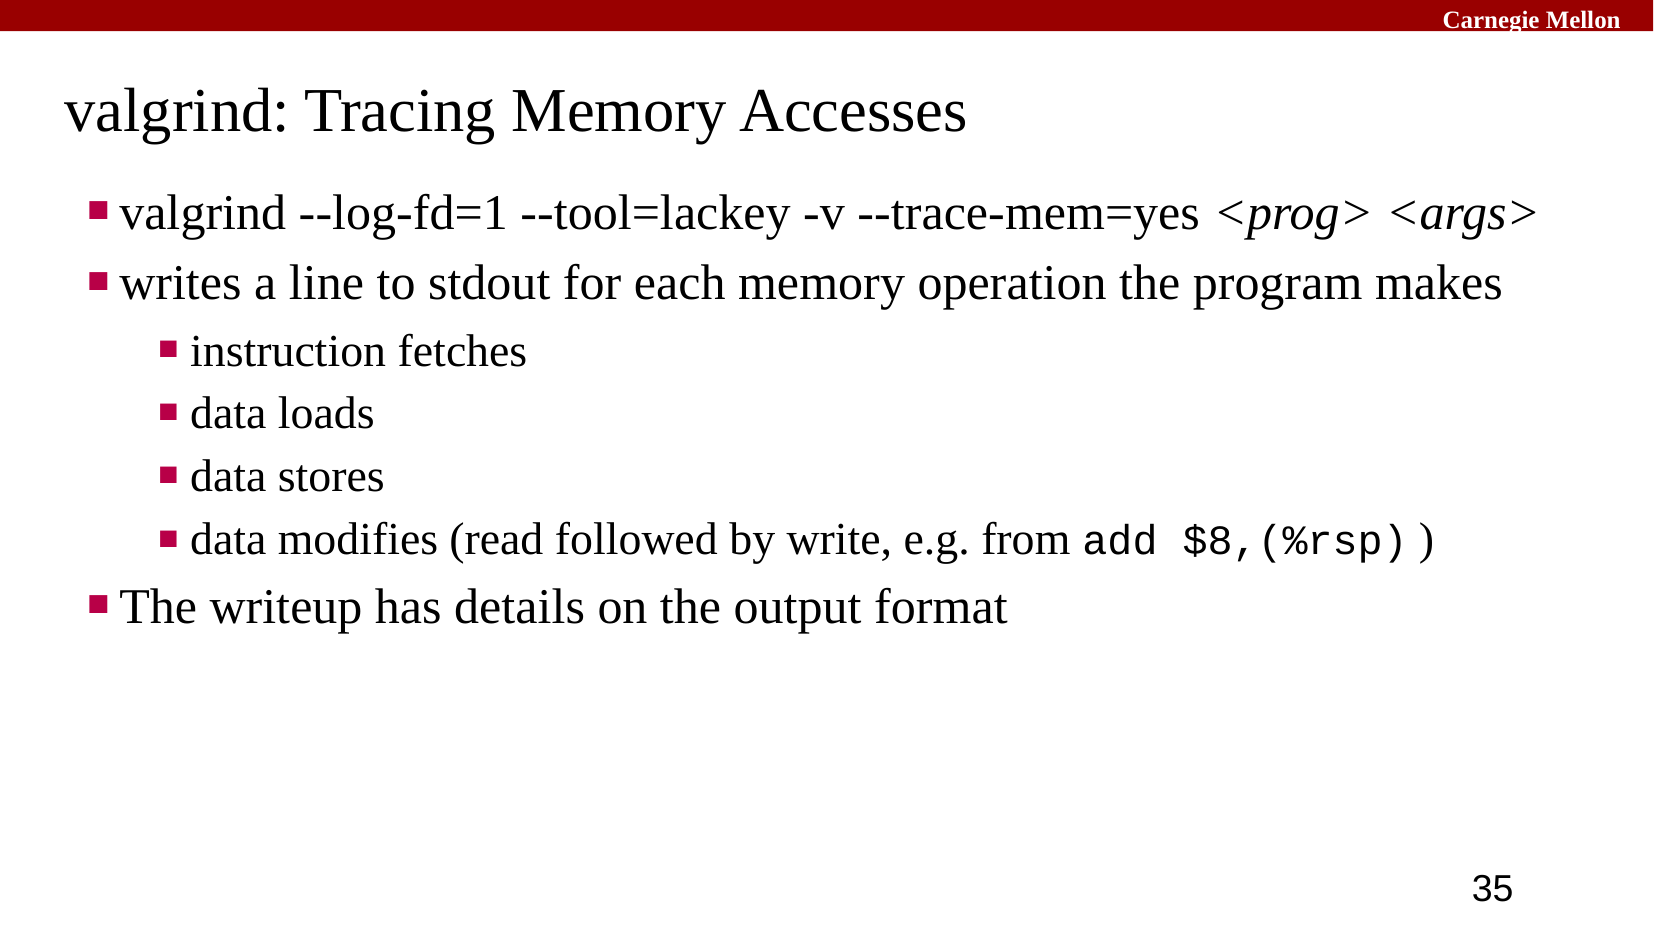

# valgrind: Tracing Memory Accesses
valgrind --log-fd=1 --tool=lackey -v --trace-mem=yes <prog> <args>
writes a line to stdout for each memory operation the program makes
instruction fetches
data loads
data stores
data modifies (read followed by write, e.g. from add $8,(%rsp) )
The writeup has details on the output format